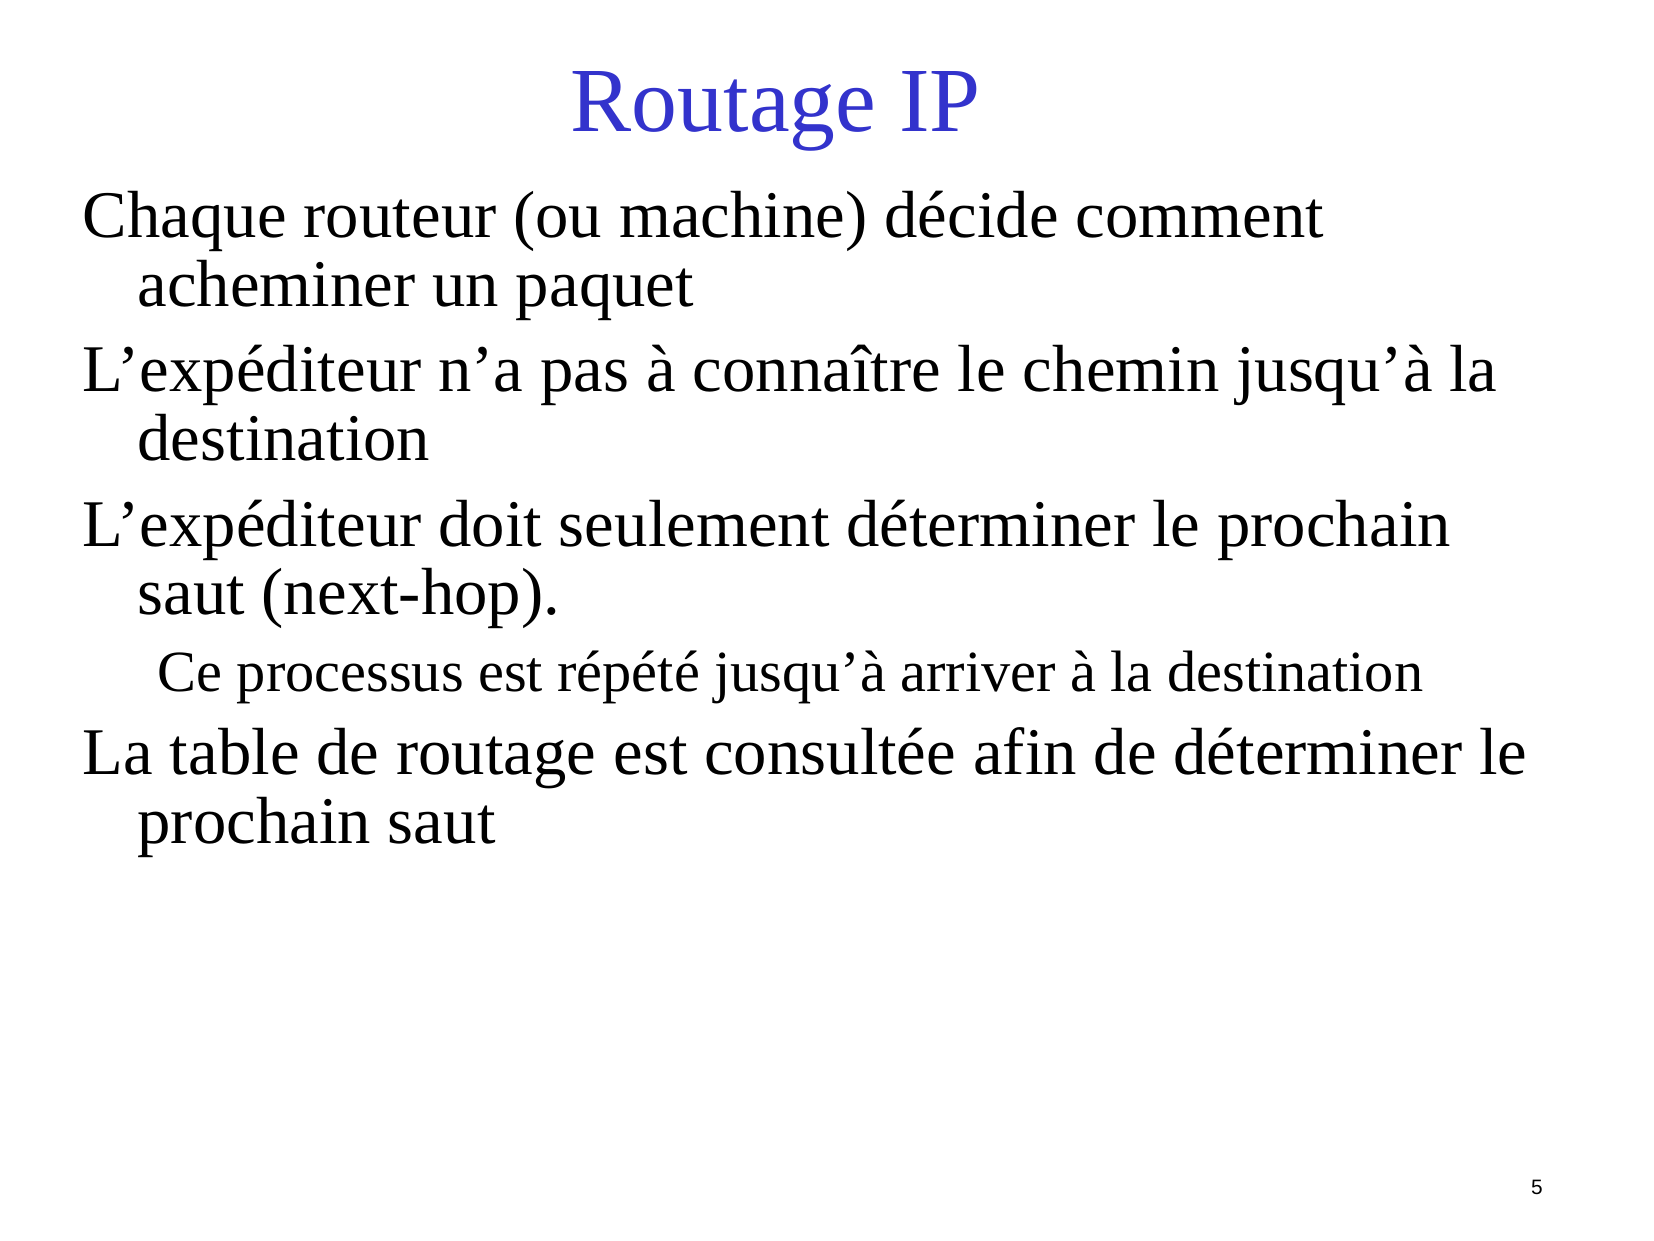

# Routage IP
Chaque routeur (ou machine) décide comment acheminer un paquet
L’expéditeur n’a pas à connaître le chemin jusqu’à la destination
L’expéditeur doit seulement déterminer le prochain saut (next-hop).
Ce processus est répété jusqu’à arriver à la destination
La table de routage est consultée afin de déterminer le prochain saut